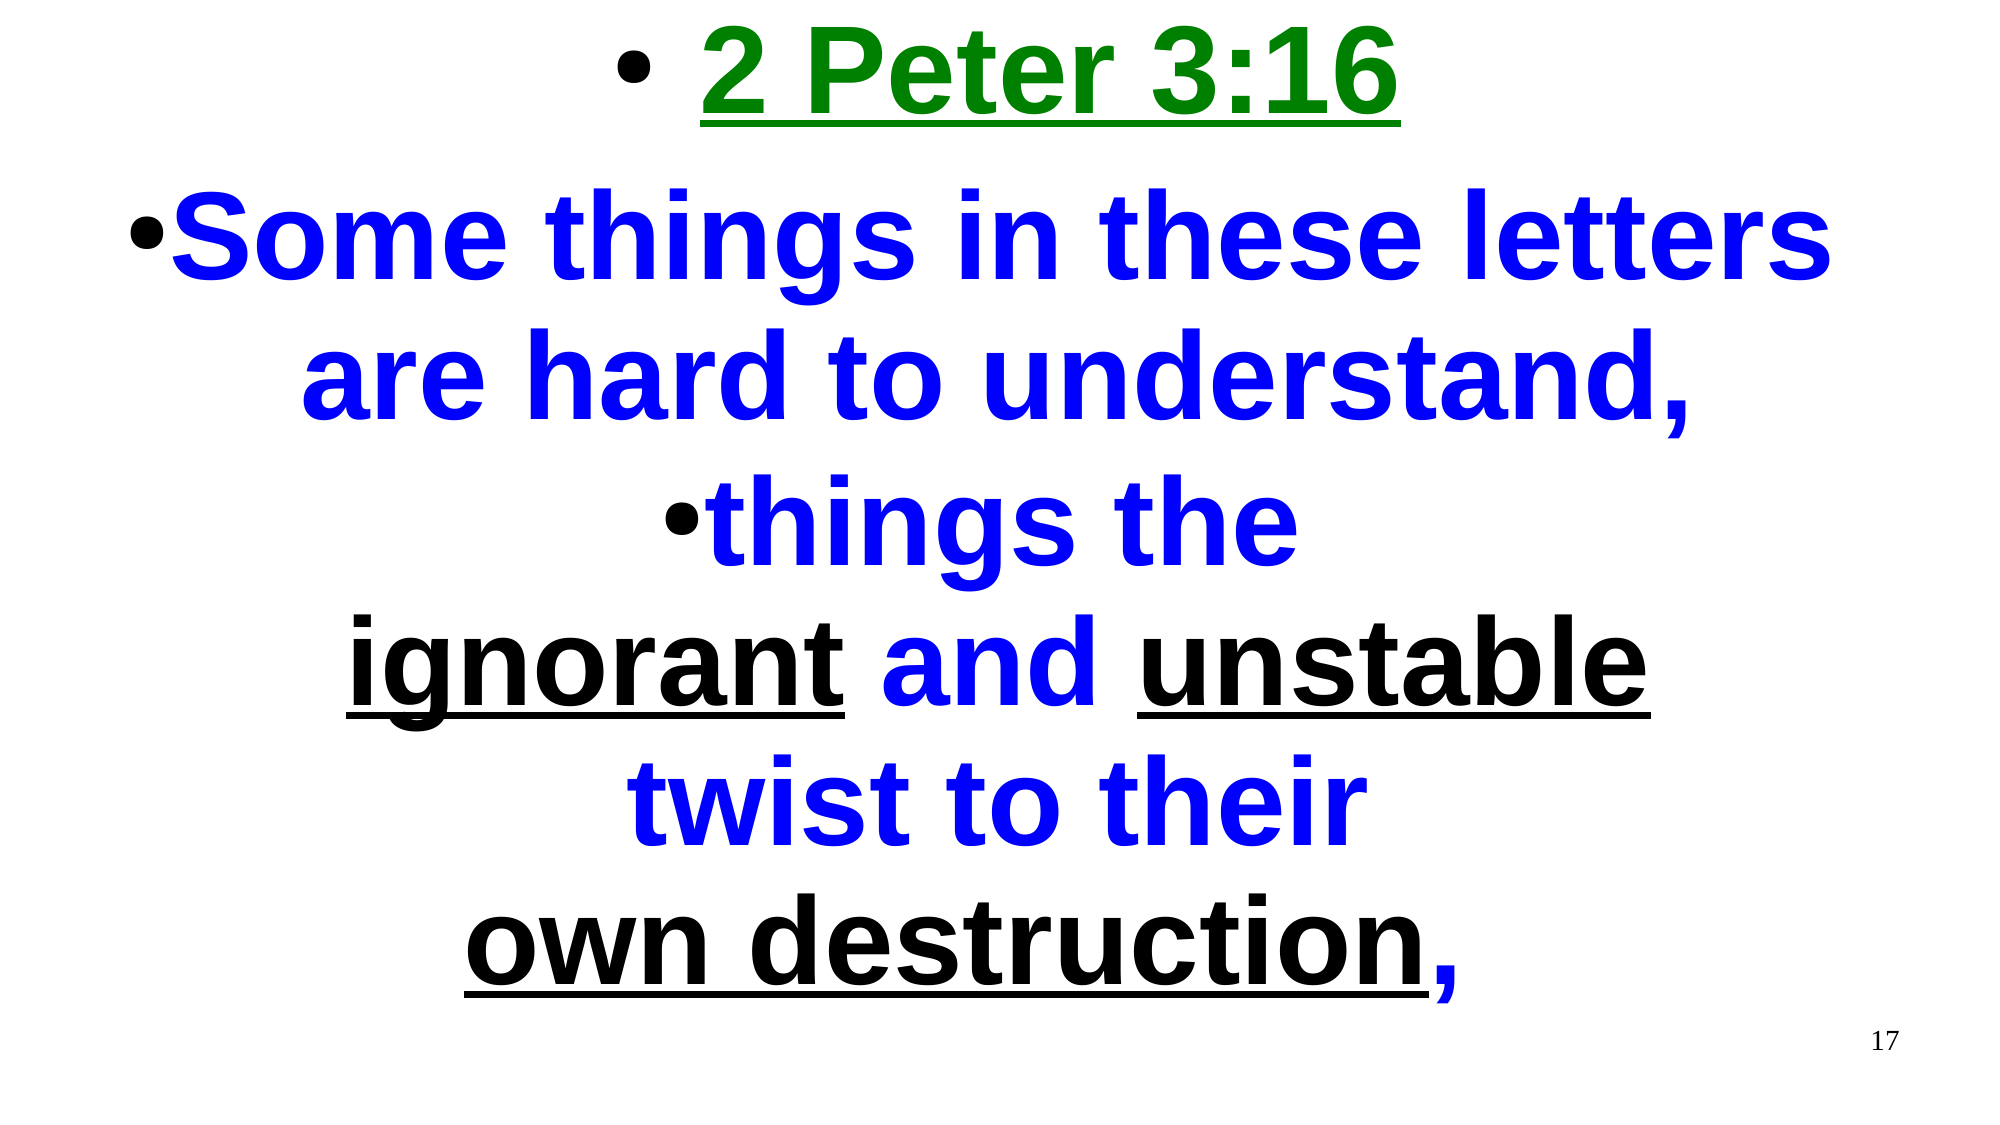

# 2 Peter 3:16
Some things in these letters
are hard to understand,
things the
ignorant and unstable
twist to their
own destruction,
17